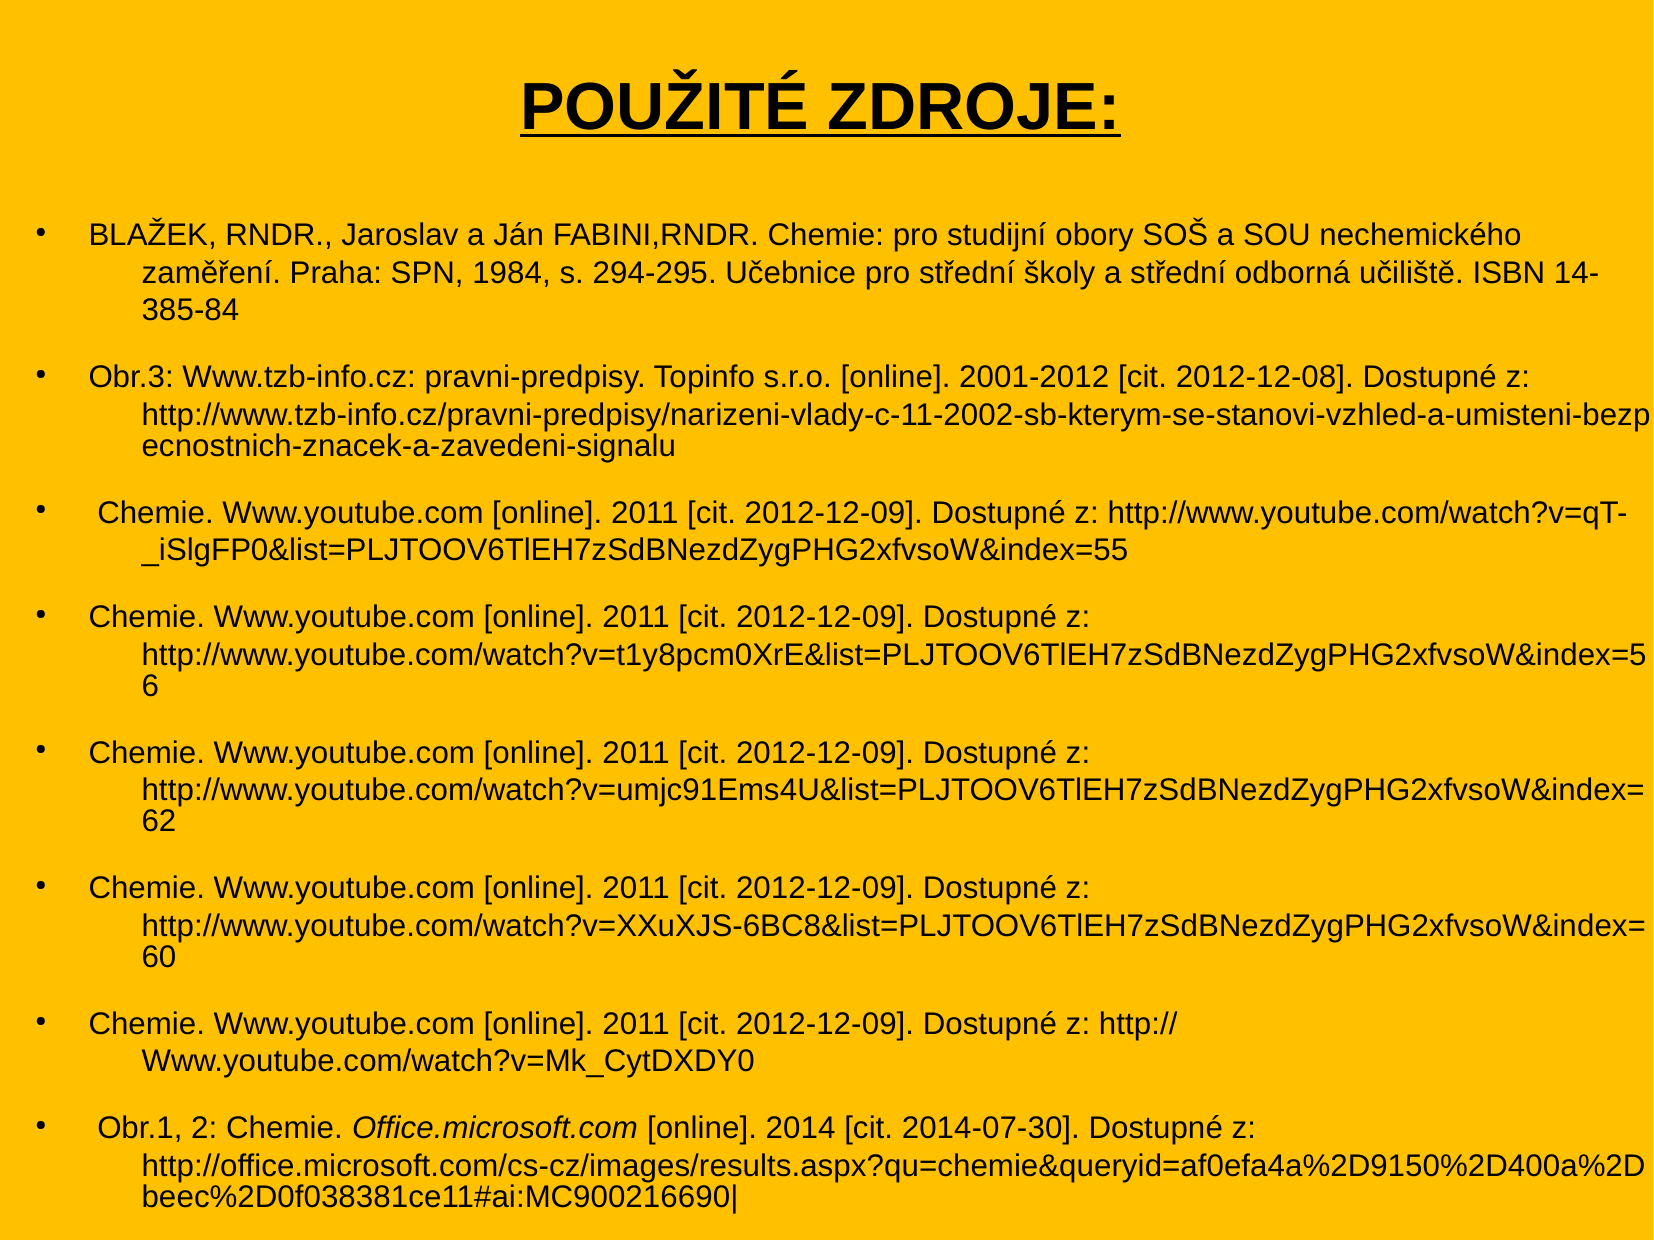

# POUŽITÉ ZDROJE:
BLAŽEK, RNDR., Jaroslav a Ján FABINI,RNDR. Chemie: pro studijní obory SOŠ a SOU nechemického zaměření. Praha: SPN, 1984, s. 294-295. Učebnice pro střední školy a střední odborná učiliště. ISBN 14-385-84
Obr.3: Www.tzb-info.cz: pravni-predpisy. Topinfo s.r.o. [online]. 2001-2012 [cit. 2012-12-08]. Dostupné z: http://www.tzb-info.cz/pravni-predpisy/narizeni-vlady-c-11-2002-sb-kterym-se-stanovi-vzhled-a-umisteni-bezpecnostnich-znacek-a-zavedeni-signalu
 Chemie. Www.youtube.com [online]. 2011 [cit. 2012-12-09]. Dostupné z: http://www.youtube.com/watch?v=qT-_iSlgFP0&list=PLJTOOV6TlEH7zSdBNezdZygPHG2xfvsoW&index=55
Chemie. Www.youtube.com [online]. 2011 [cit. 2012-12-09]. Dostupné z: http://www.youtube.com/watch?v=t1y8pcm0XrE&list=PLJTOOV6TlEH7zSdBNezdZygPHG2xfvsoW&index=56
Chemie. Www.youtube.com [online]. 2011 [cit. 2012-12-09]. Dostupné z: http://www.youtube.com/watch?v=umjc91Ems4U&list=PLJTOOV6TlEH7zSdBNezdZygPHG2xfvsoW&index=62
Chemie. Www.youtube.com [online]. 2011 [cit. 2012-12-09]. Dostupné z: http://www.youtube.com/watch?v=XXuXJS-6BC8&list=PLJTOOV6TlEH7zSdBNezdZygPHG2xfvsoW&index=60
Chemie. Www.youtube.com [online]. 2011 [cit. 2012-12-09]. Dostupné z: http://Www.youtube.com/watch?v=Mk_CytDXDY0
 Obr.1, 2: Chemie. Office.microsoft.com [online]. 2014 [cit. 2014-07-30]. Dostupné z: http://office.microsoft.com/cs-cz/images/results.aspx?qu=chemie&queryid=af0efa4a%2D9150%2D400a%2Dbeec%2D0f038381ce11#ai:MC900216690|